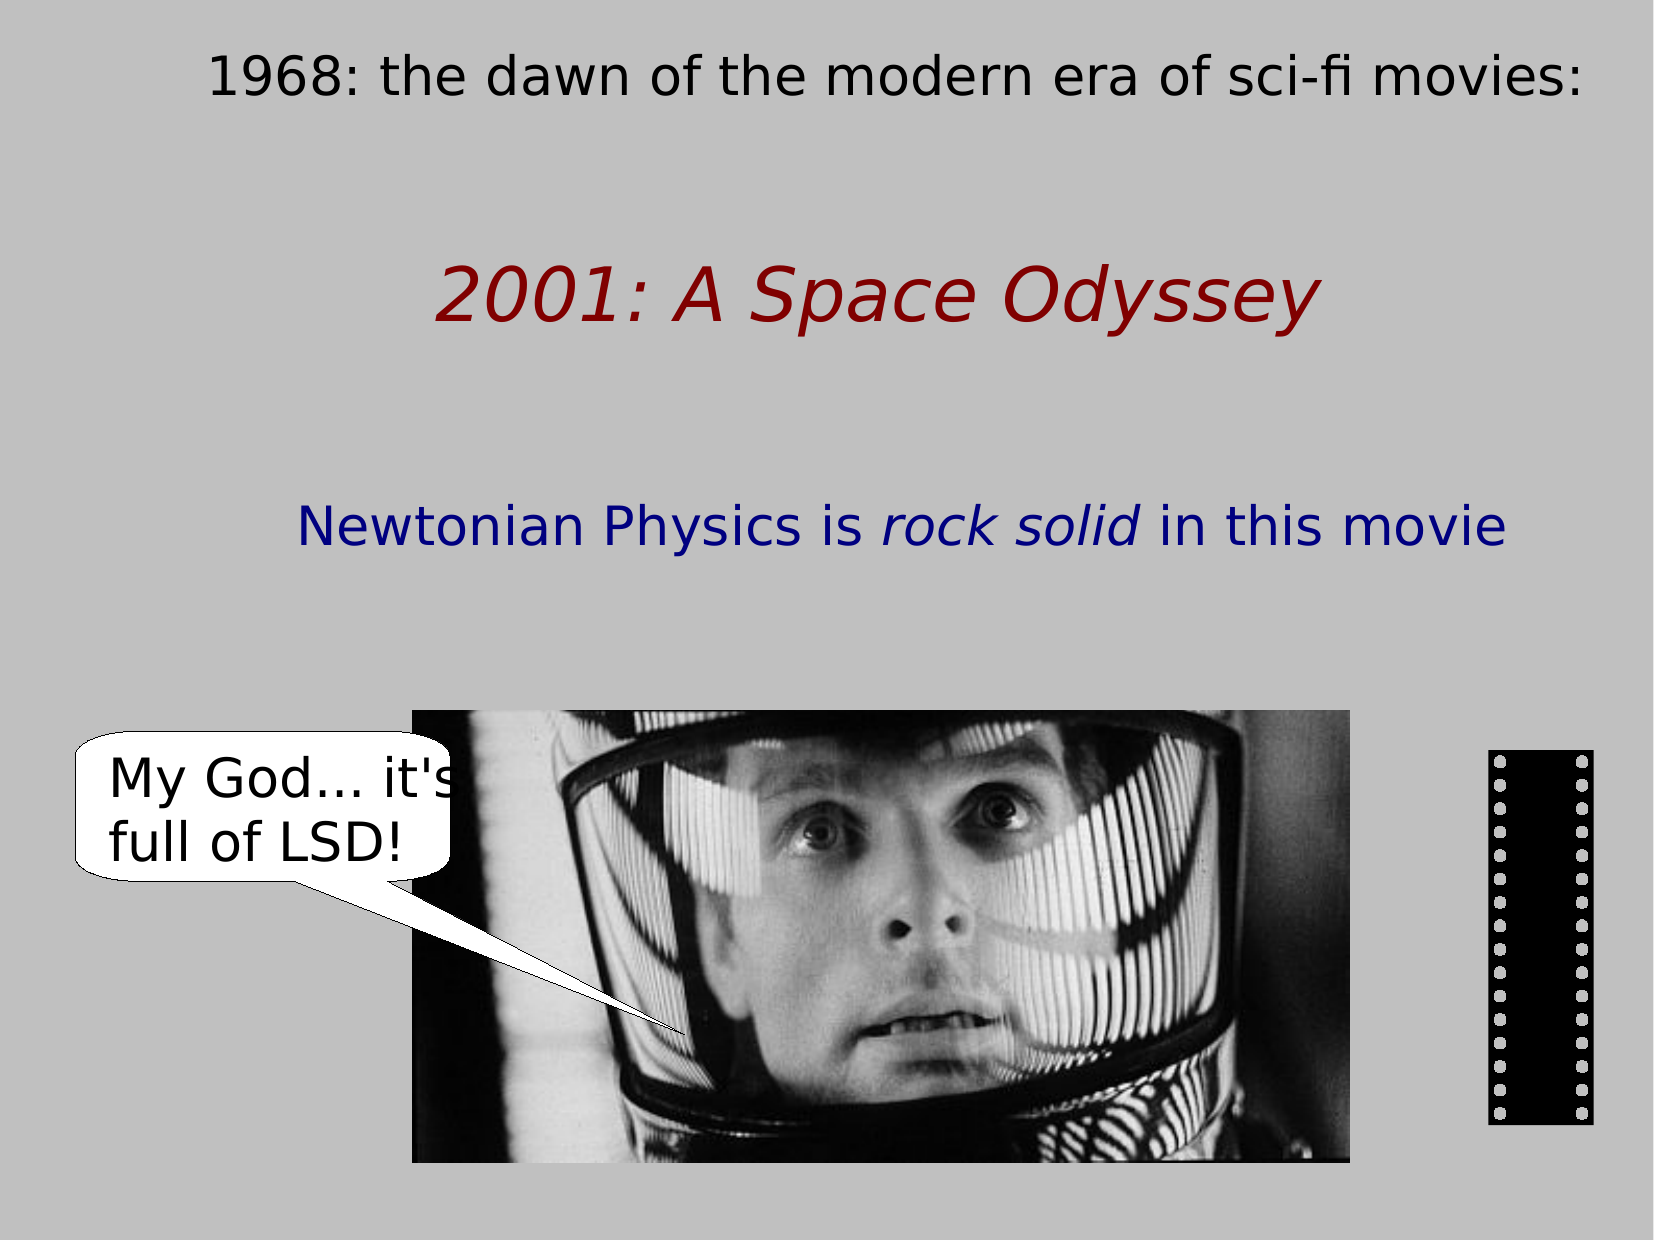

1968: the dawn of the modern era of sci-fi movies:
2001: A Space Odyssey
Newtonian Physics is rock solid in this movie
My God... it's
full of LSD!